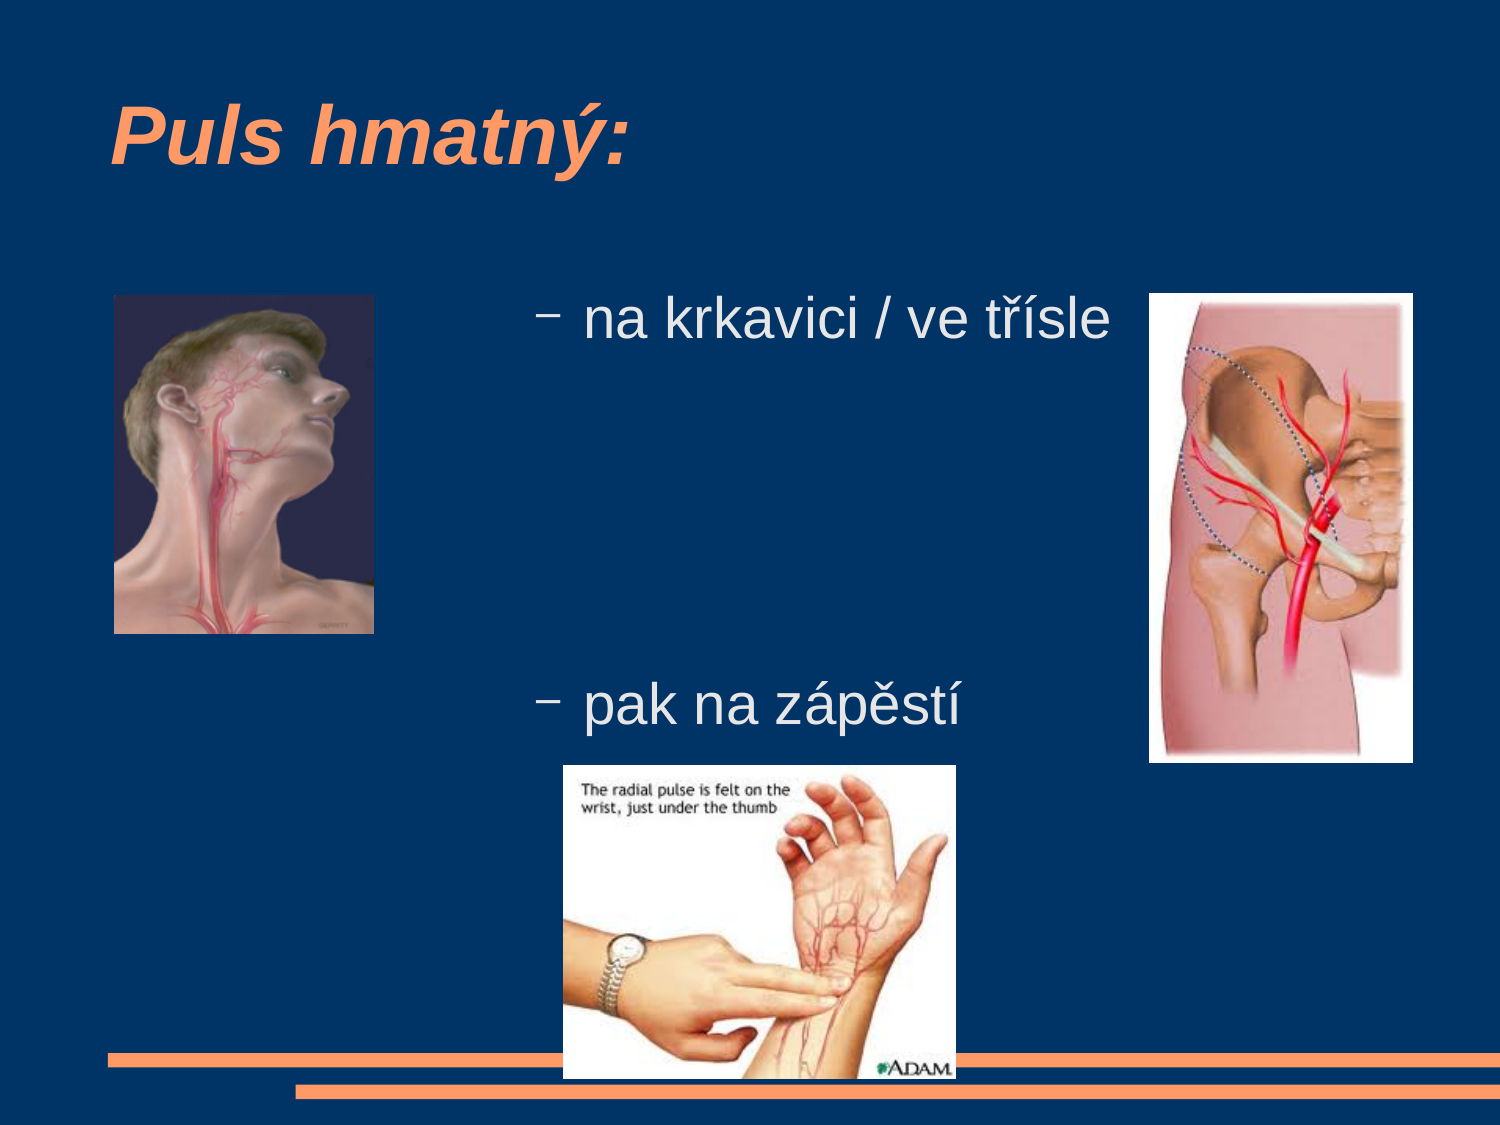

# Puls hmatný:
na krkavici / ve třísle
pak na zápěstí